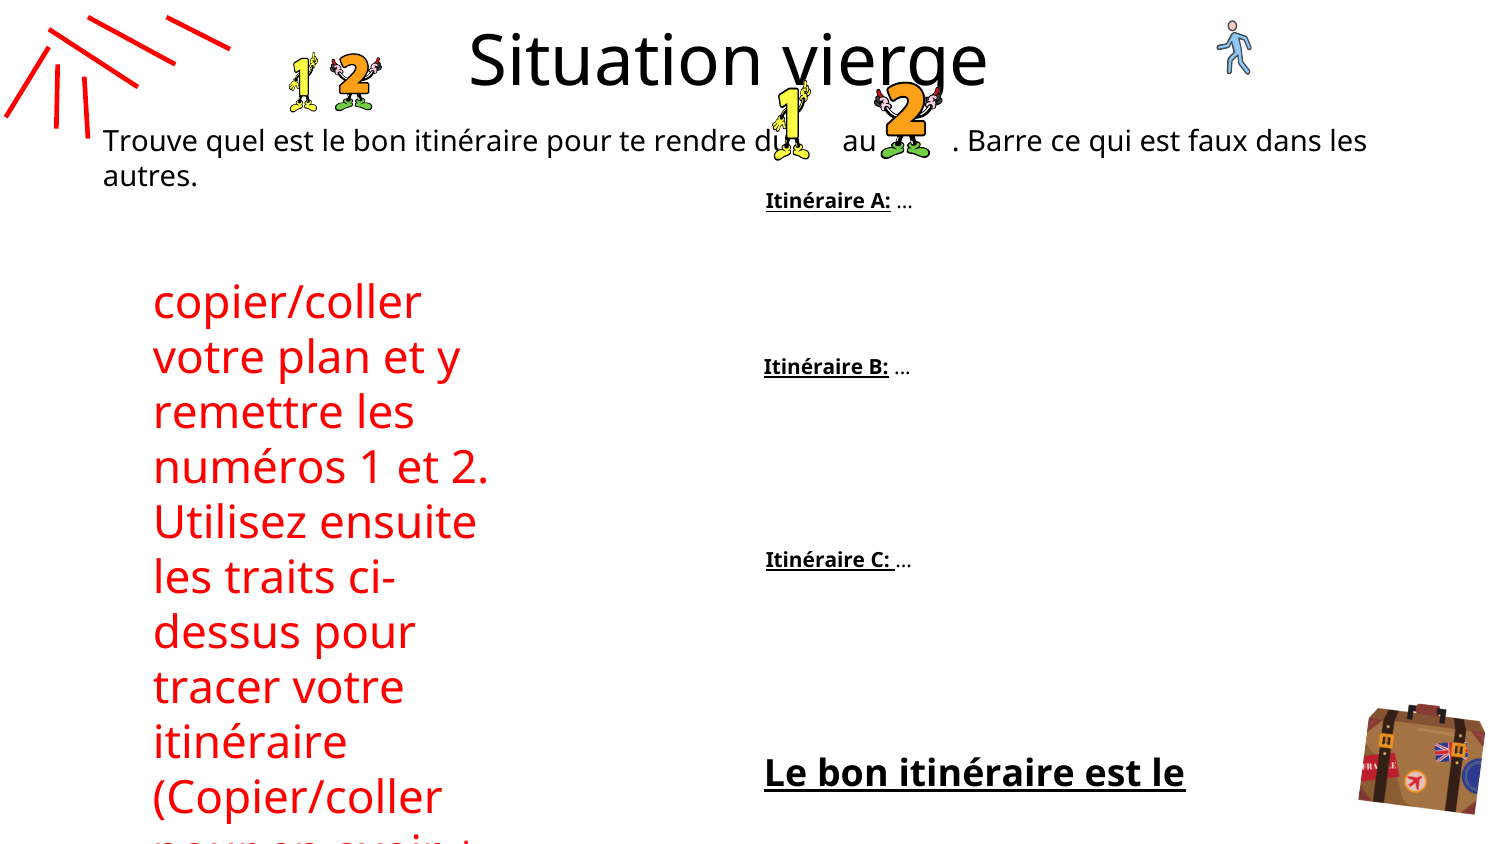

Situation vierge
Trouve quel est le bon itinéraire pour te rendre du au . Barre ce qui est faux dans les autres.
Itinéraire A: ...
copier/coller votre plan et y remettre les numéros 1 et 2.
Utilisez ensuite les traits ci-dessus pour tracer votre itinéraire (Copier/coller pour en avoir + ou supprimer le surplus)
Itinéraire B: ...
Itinéraire C: ...
Le bon itinéraire est le